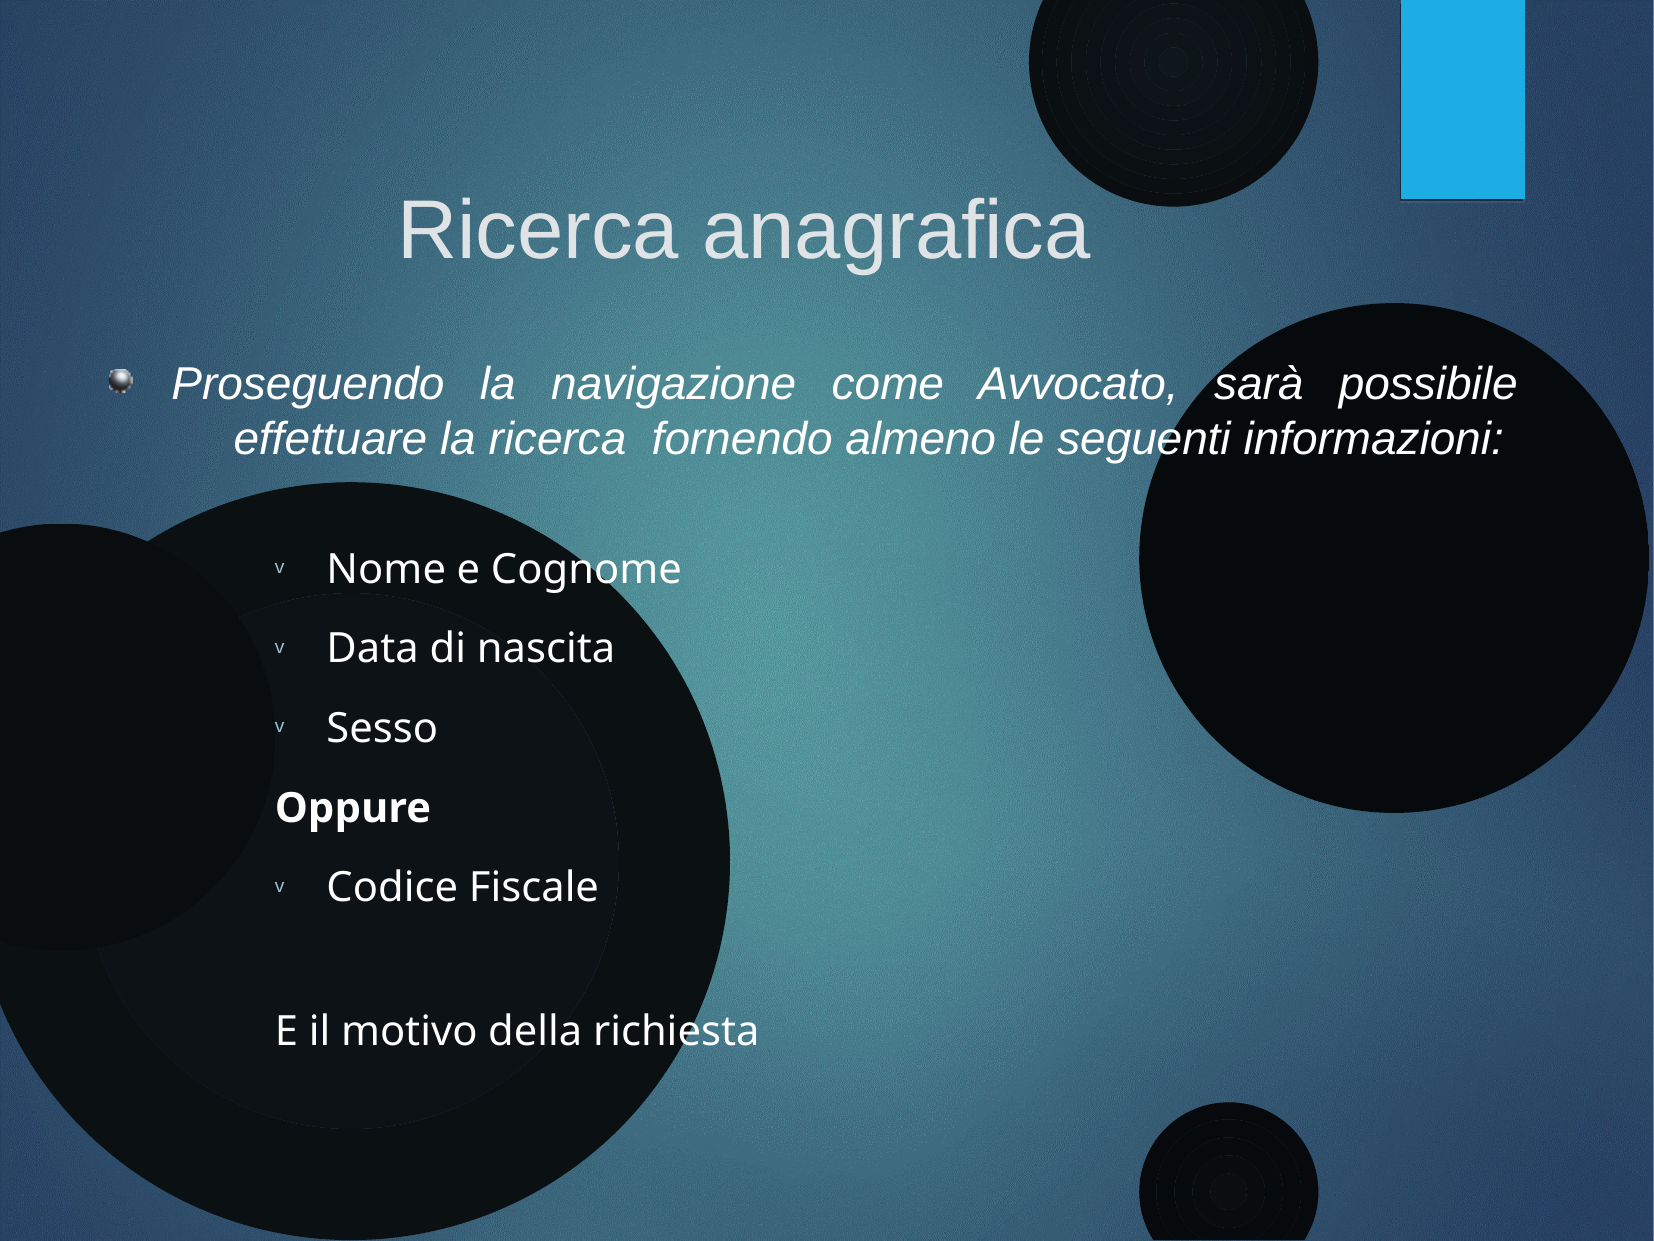

# Ricerca anagrafica
Proseguendo la navigazione come Avvocato, sarà possibile effettuare la ricerca fornendo almeno le seguenti informazioni:
Nome e Cognome
Data di nascita
Sesso
Oppure
Codice Fiscale
E il motivo della richiesta